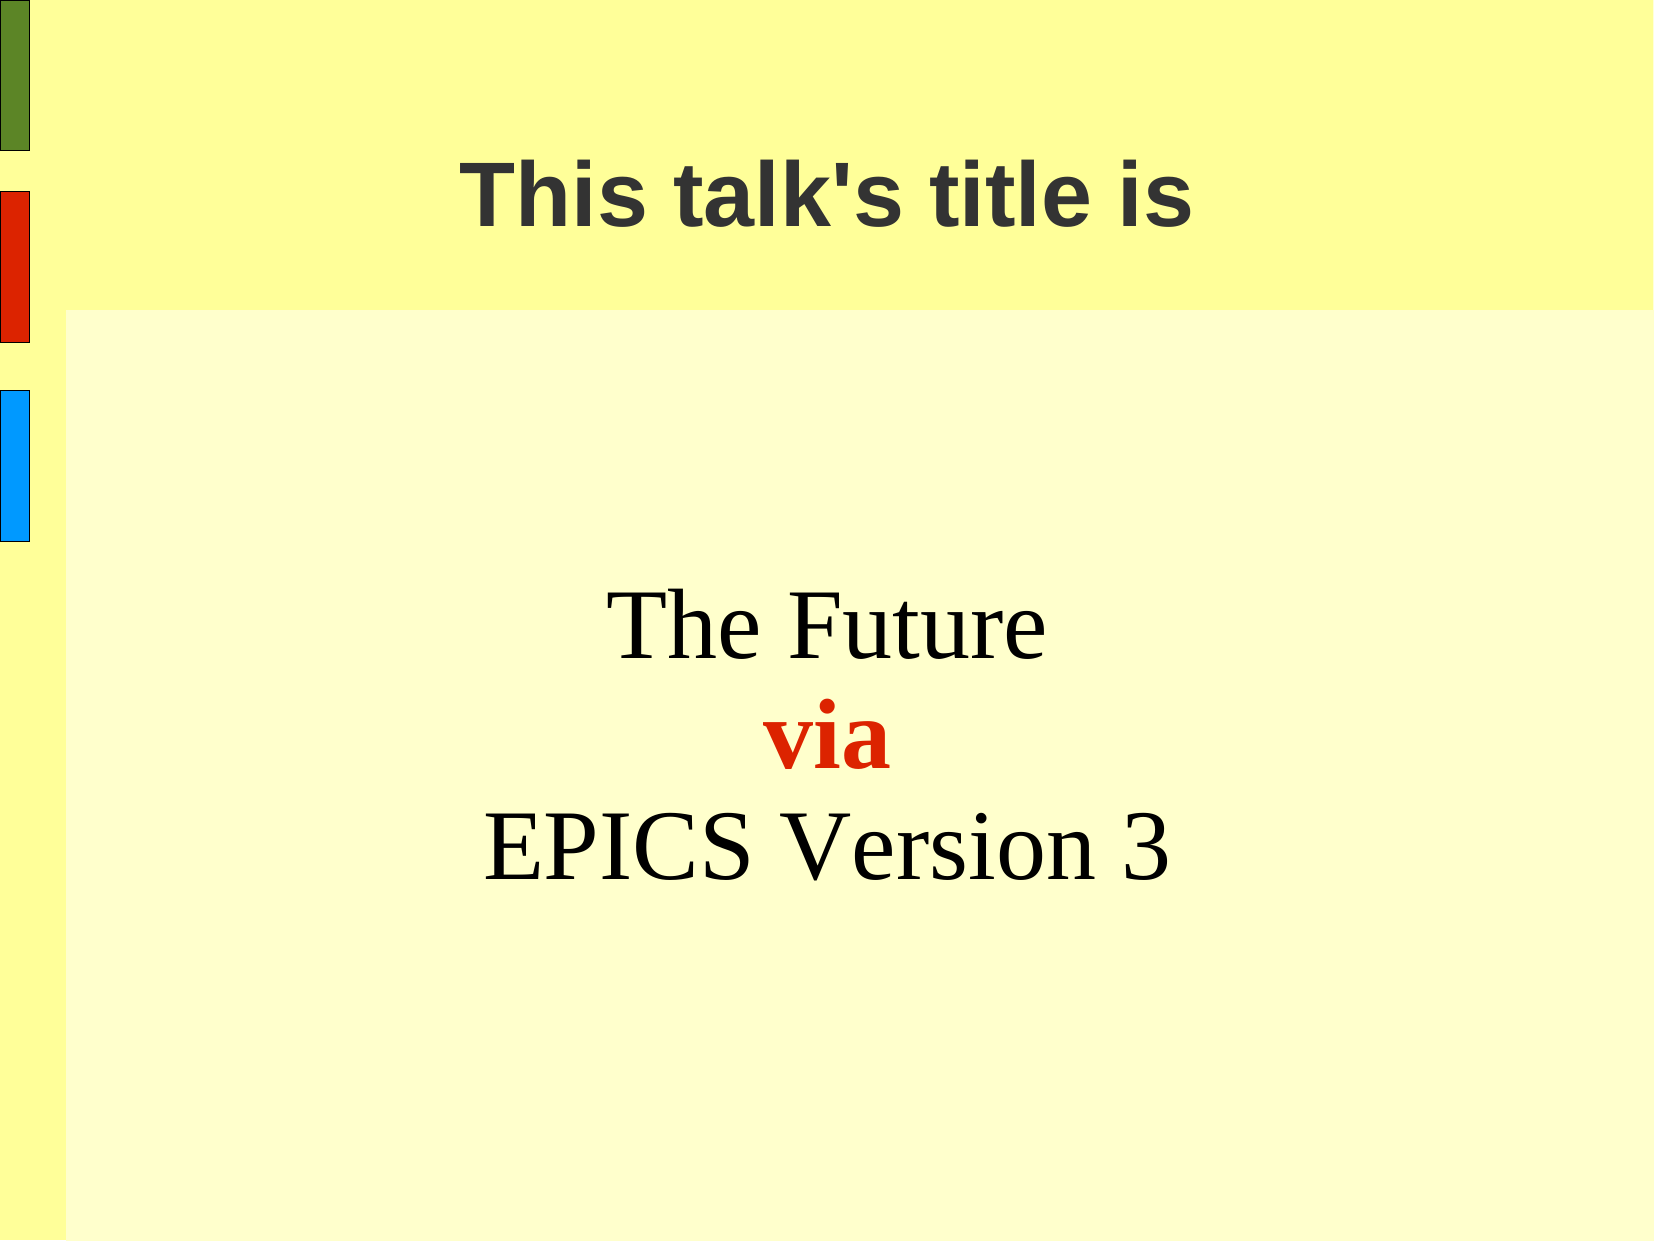

# This talk's title is
The Future
via
EPICS Version 3